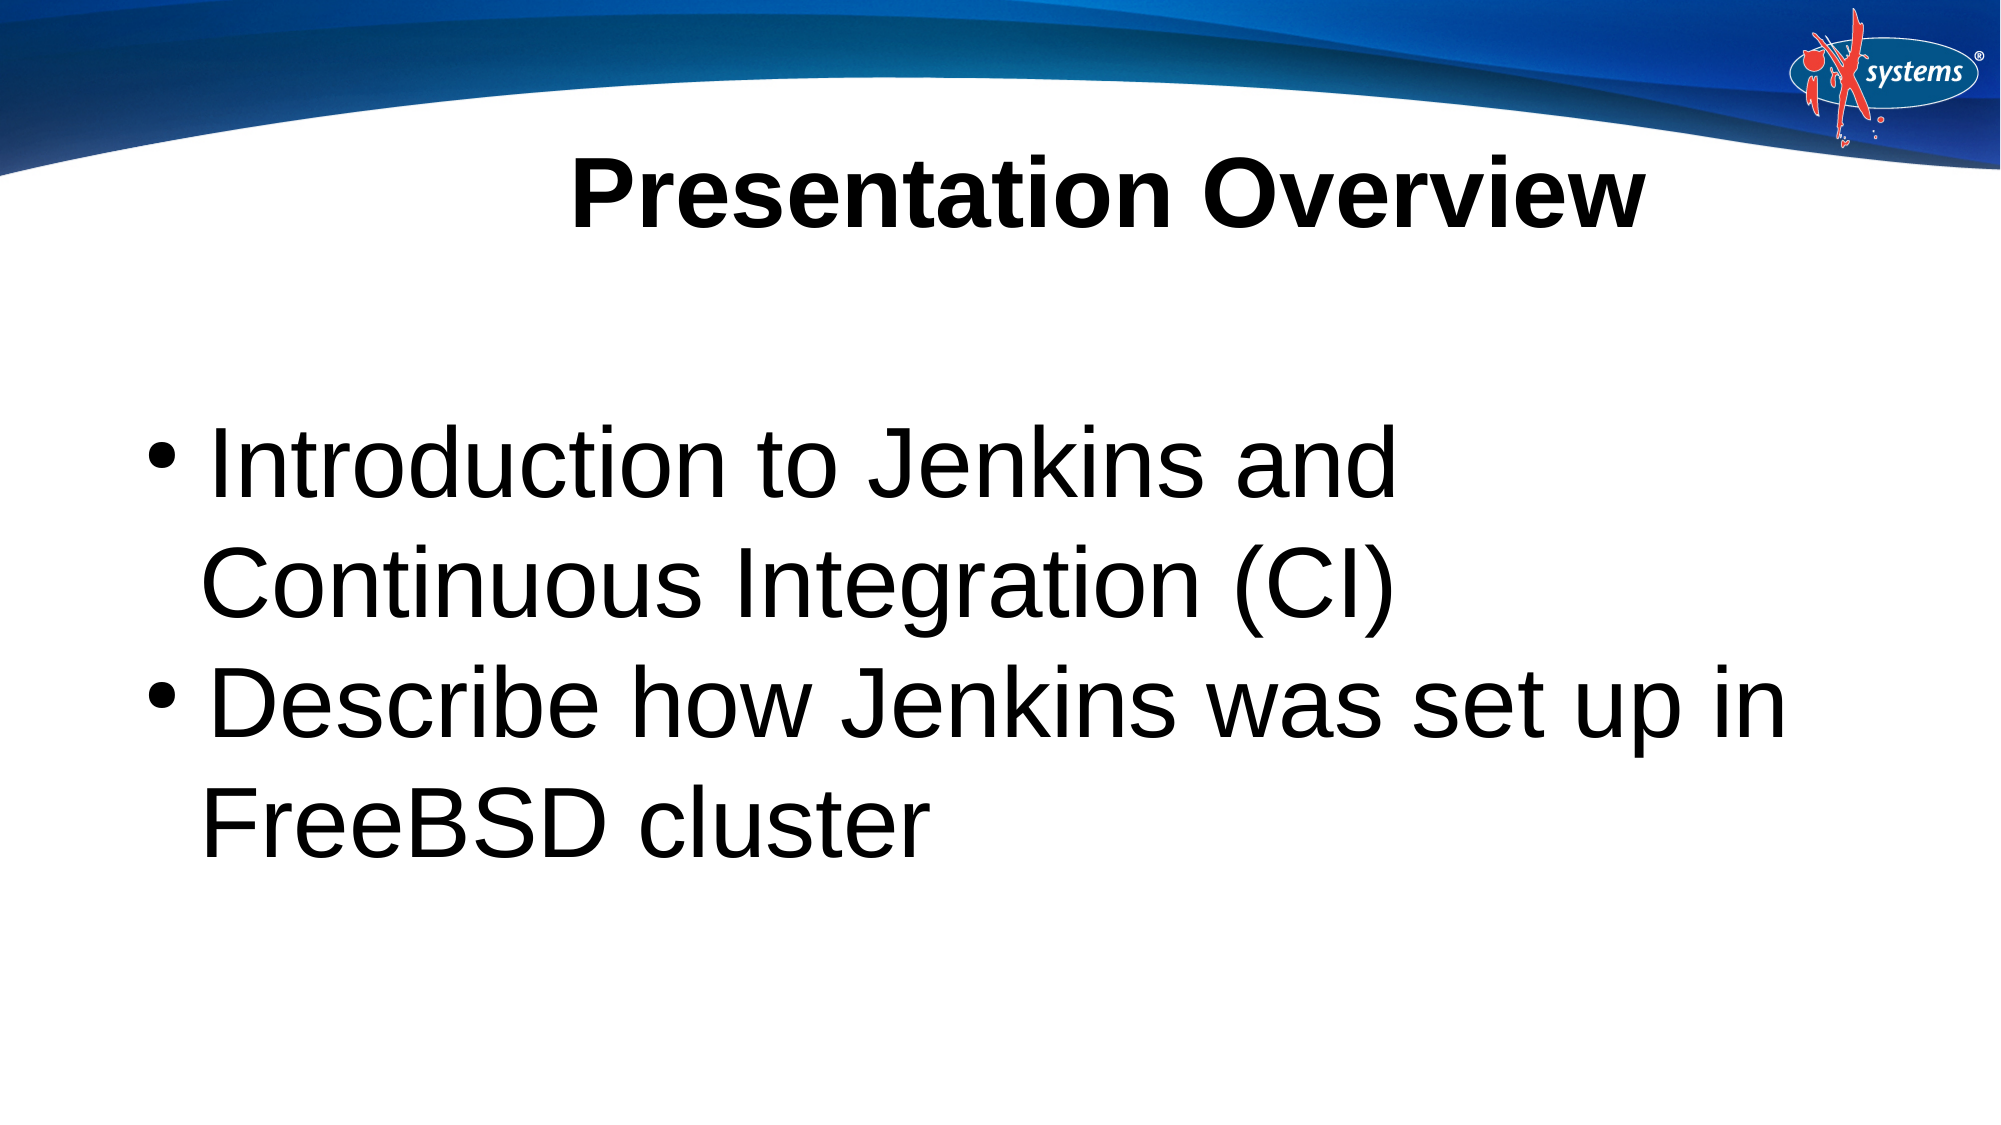

Presentation Overview
 Introduction to Jenkins and
 Continuous Integration (CI)
 Describe how Jenkins was set up in
 FreeBSD cluster